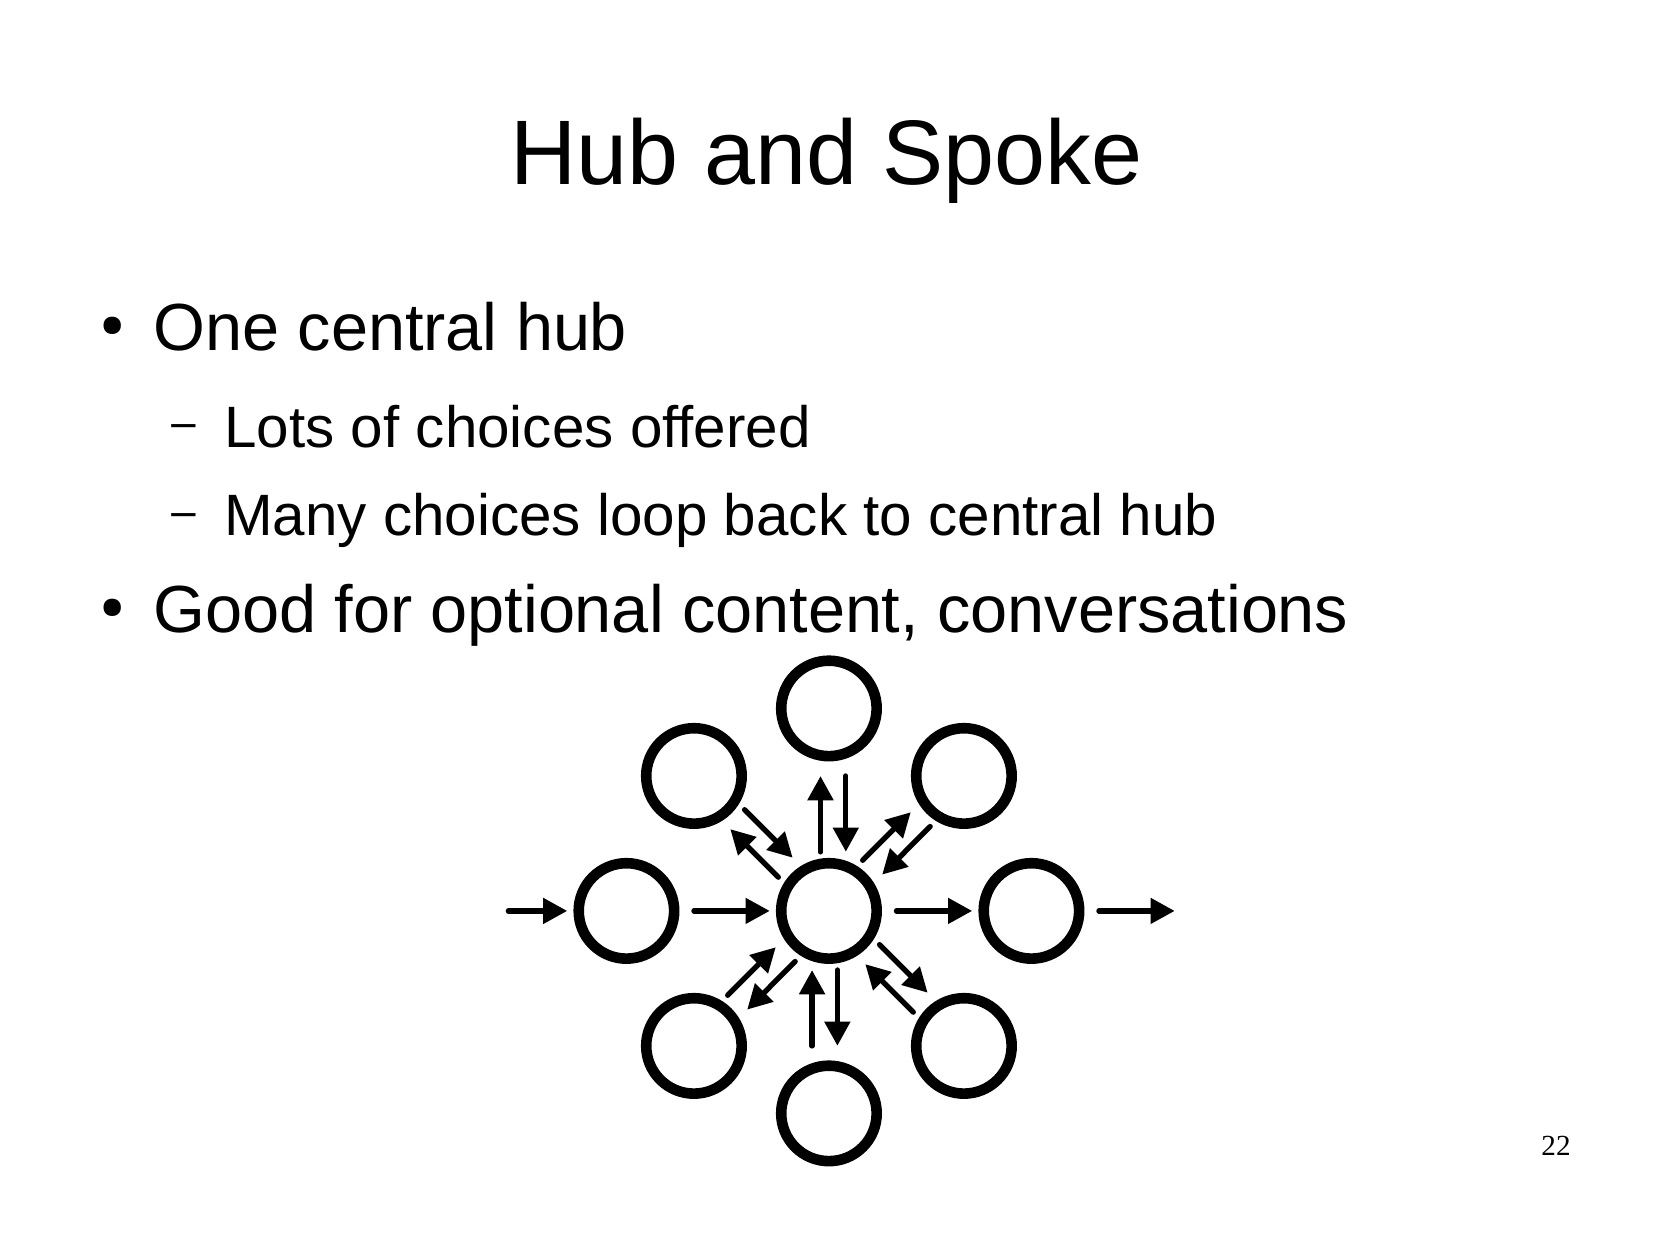

# Hub and Spoke
One central hub
Lots of choices offered
Many choices loop back to central hub
Good for optional content, conversations
22